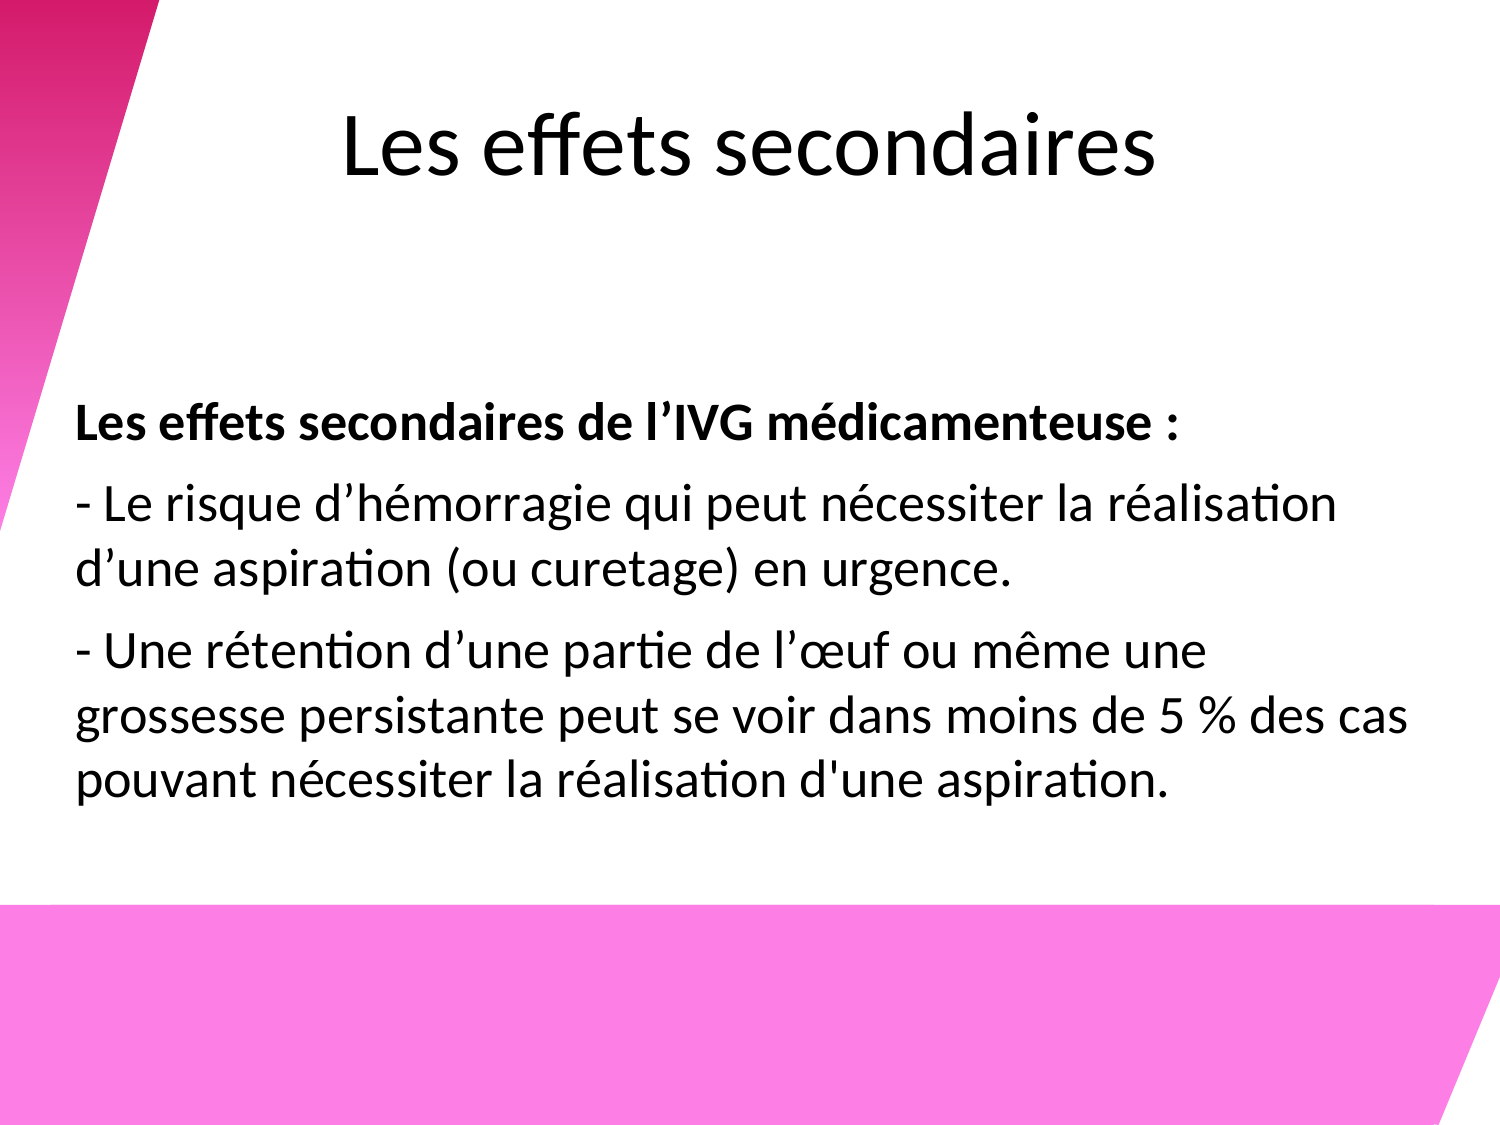

# Les effets secondaires
Les effets secondaires de l’IVG médicamenteuse :
- Le risque d’hémorragie qui peut nécessiter la réalisation d’une aspiration (ou curetage) en urgence.
- Une rétention d’une partie de l’œuf ou même une grossesse persistante peut se voir dans moins de 5 % des cas pouvant nécessiter la réalisation d'une aspiration.